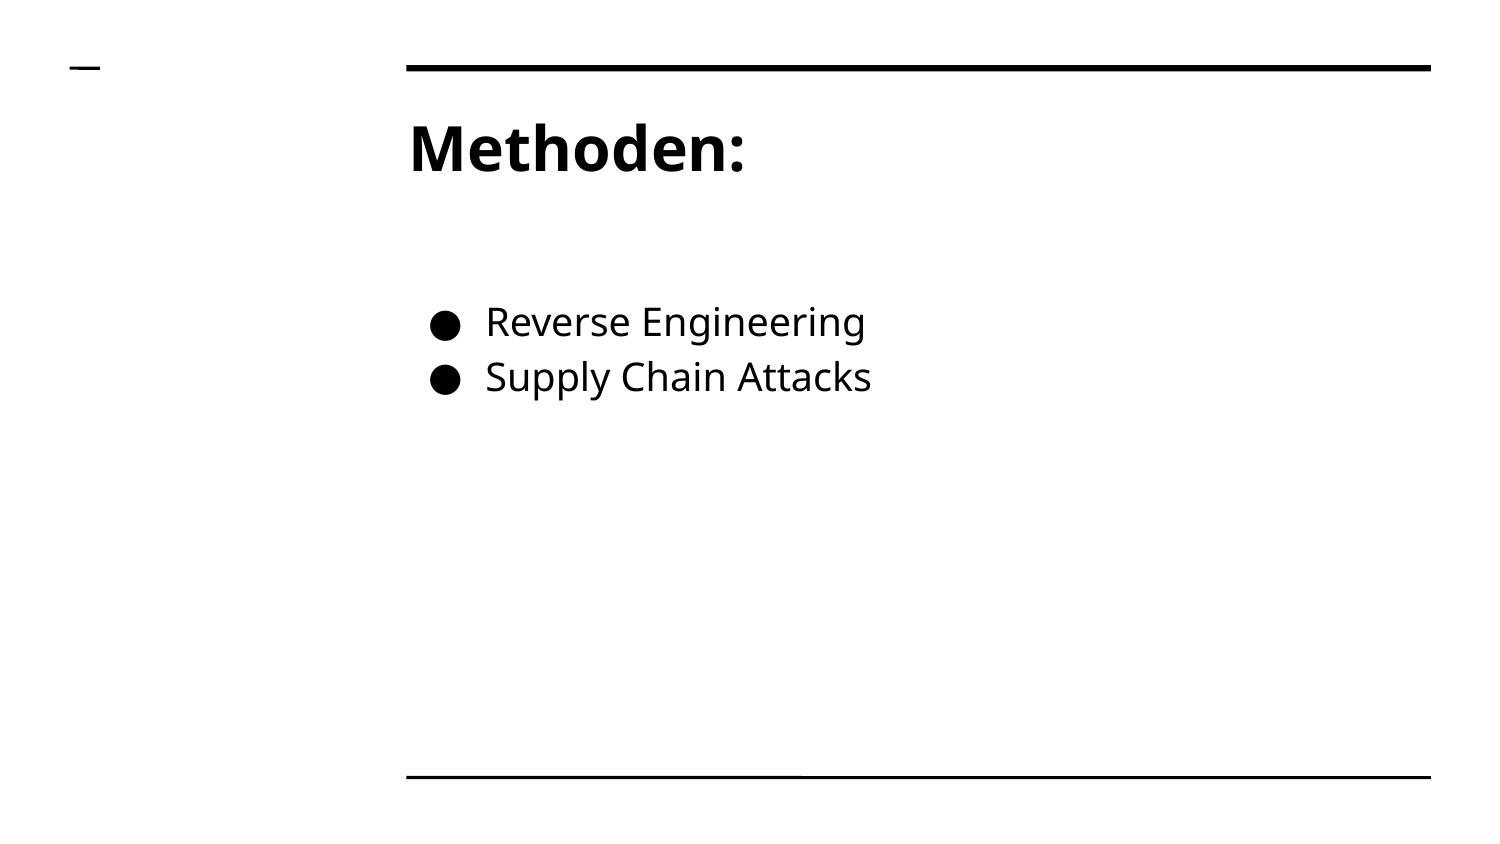

# Methoden:
Reverse Engineering
Supply Chain Attacks